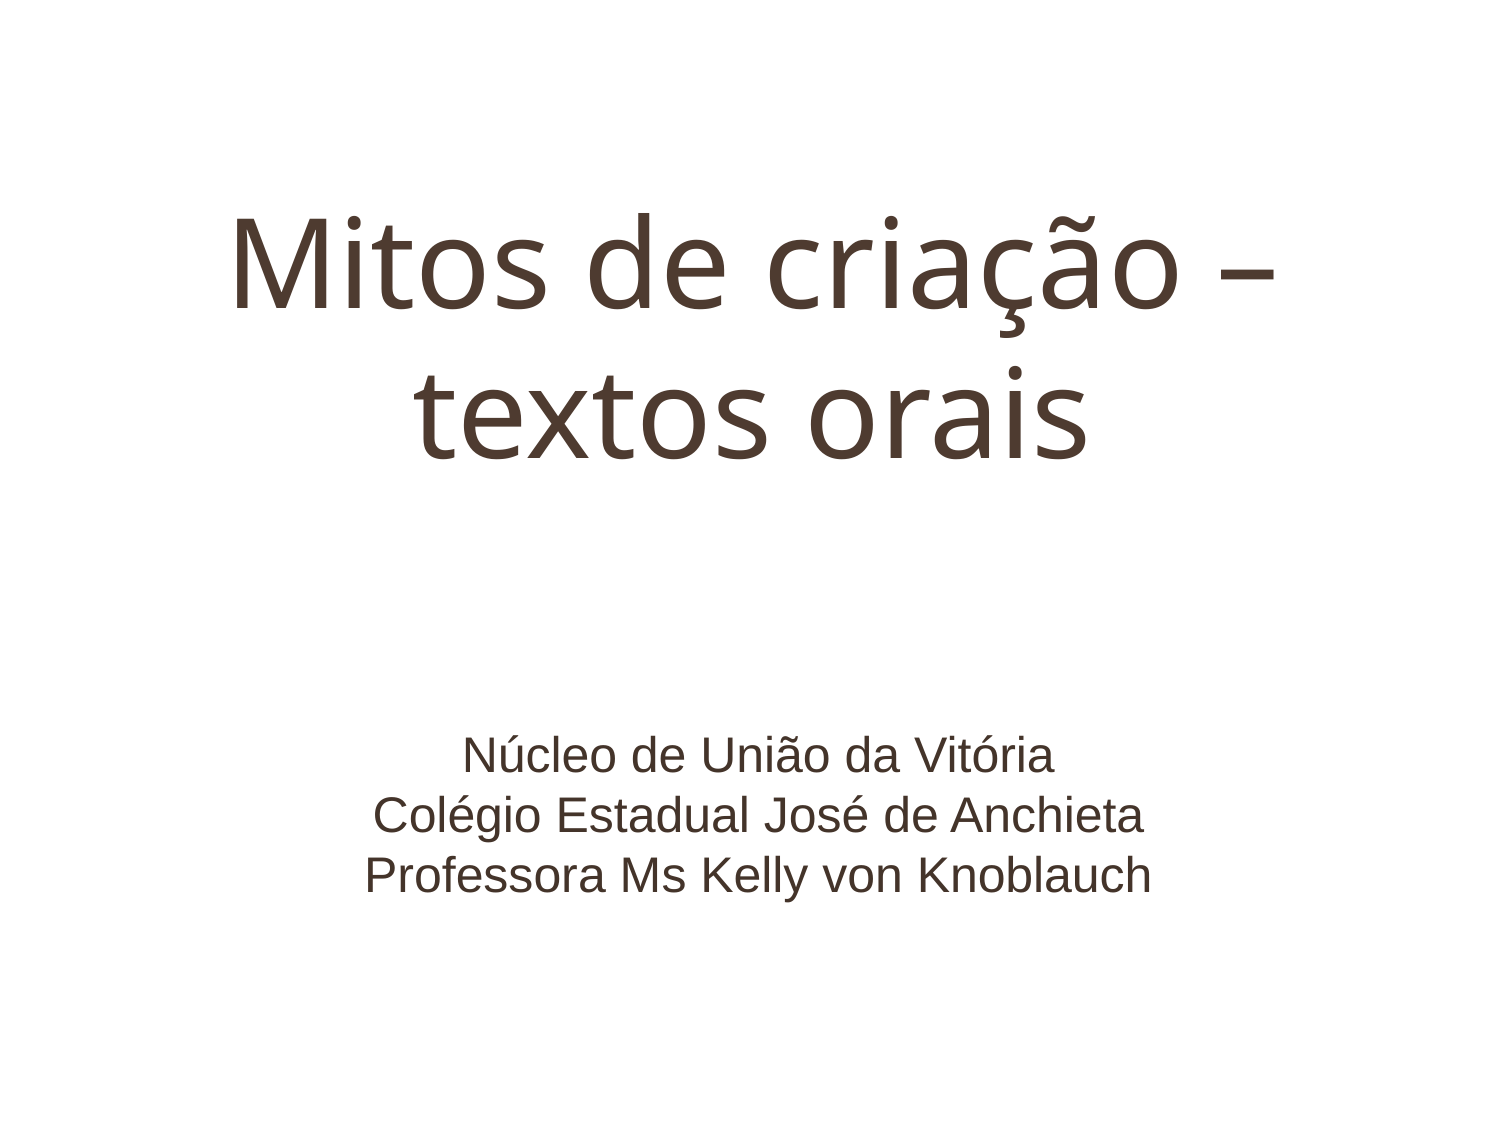

# Mitos de criação – textos orais
Núcleo de União da Vitória
Colégio Estadual José de Anchieta
Professora Ms Kelly von Knoblauch